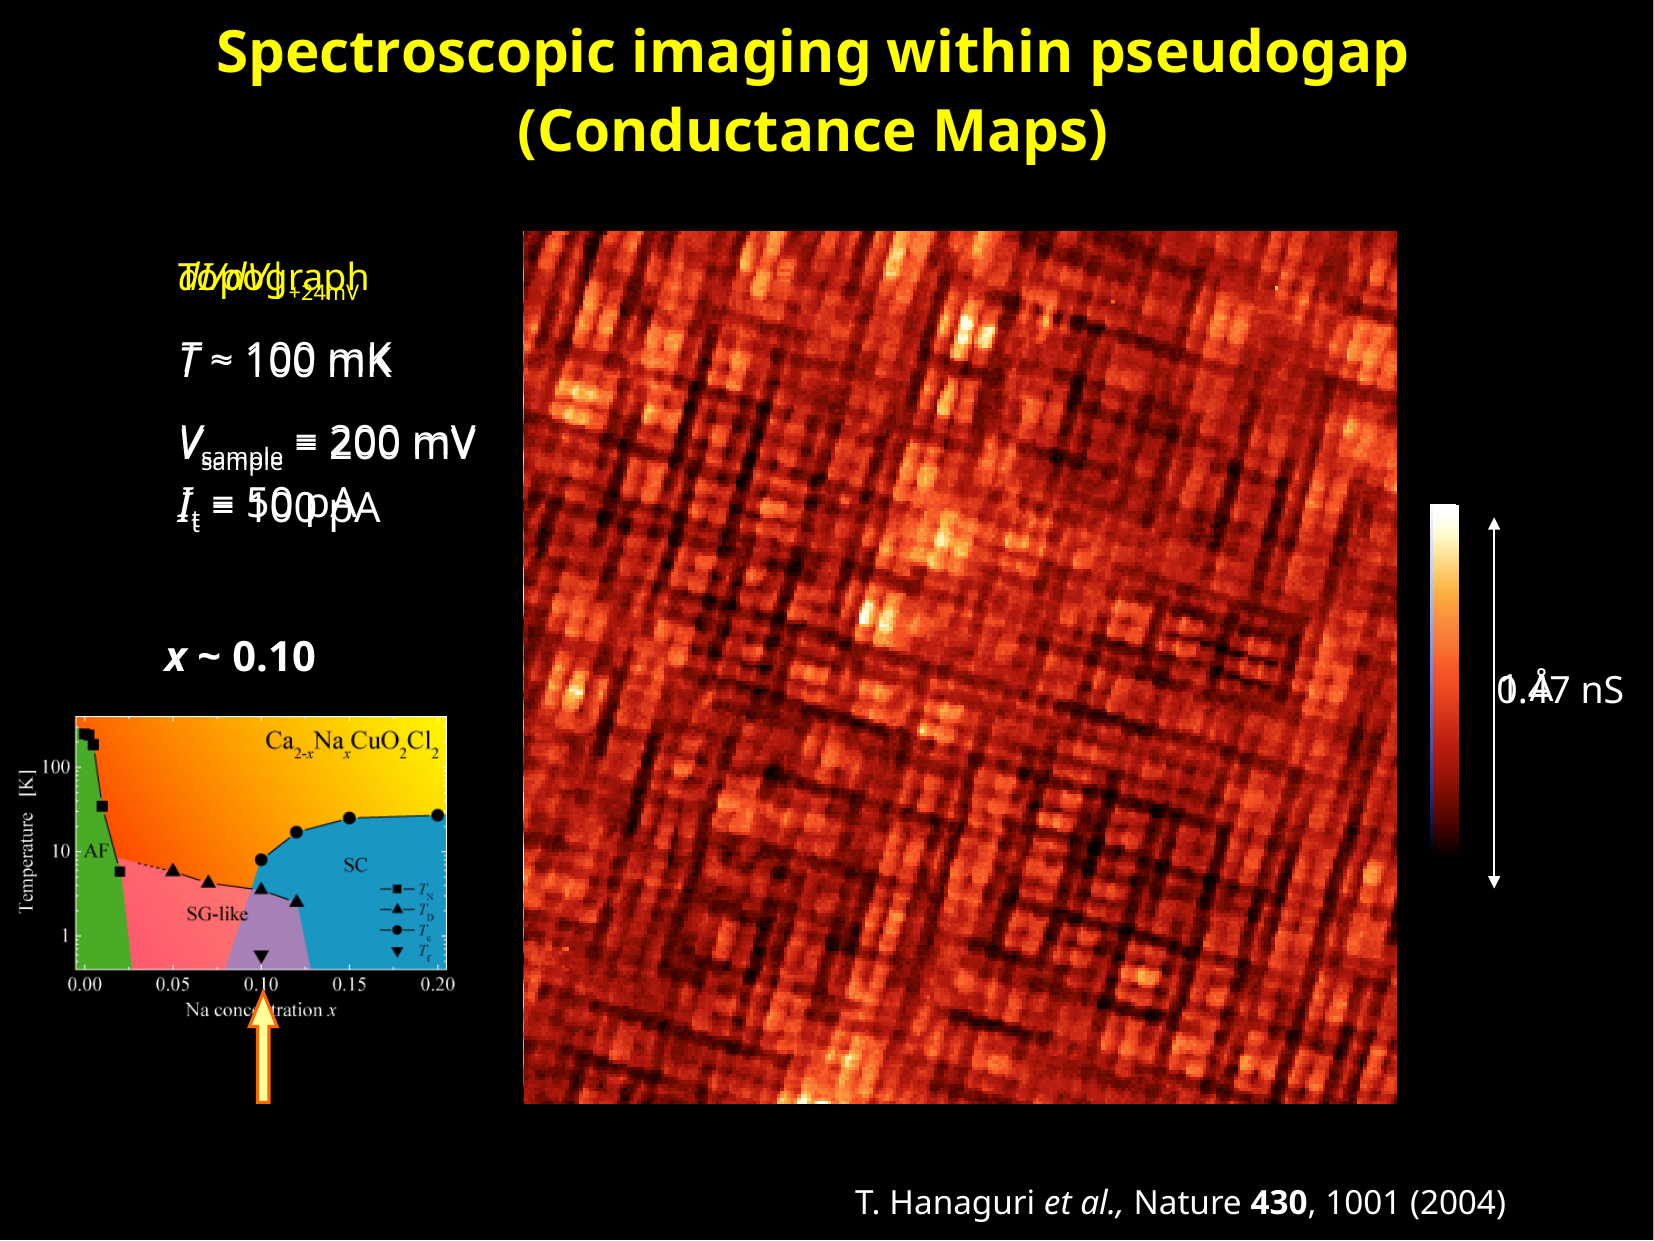

# Spectroscopic imaging within pseudogap (Conductance Maps)
Topograph
T ~ 100 mK
Vsample = 200 mV
It = 50 pA
1 Å
dI/dV|+24mV
T ~ 100 mK
Vsample = 200 mV
It = 100 pA
0.47 nS
5 nm
x ~ 0.10
T. Hanaguri et al., Nature 430, 1001 (2004)